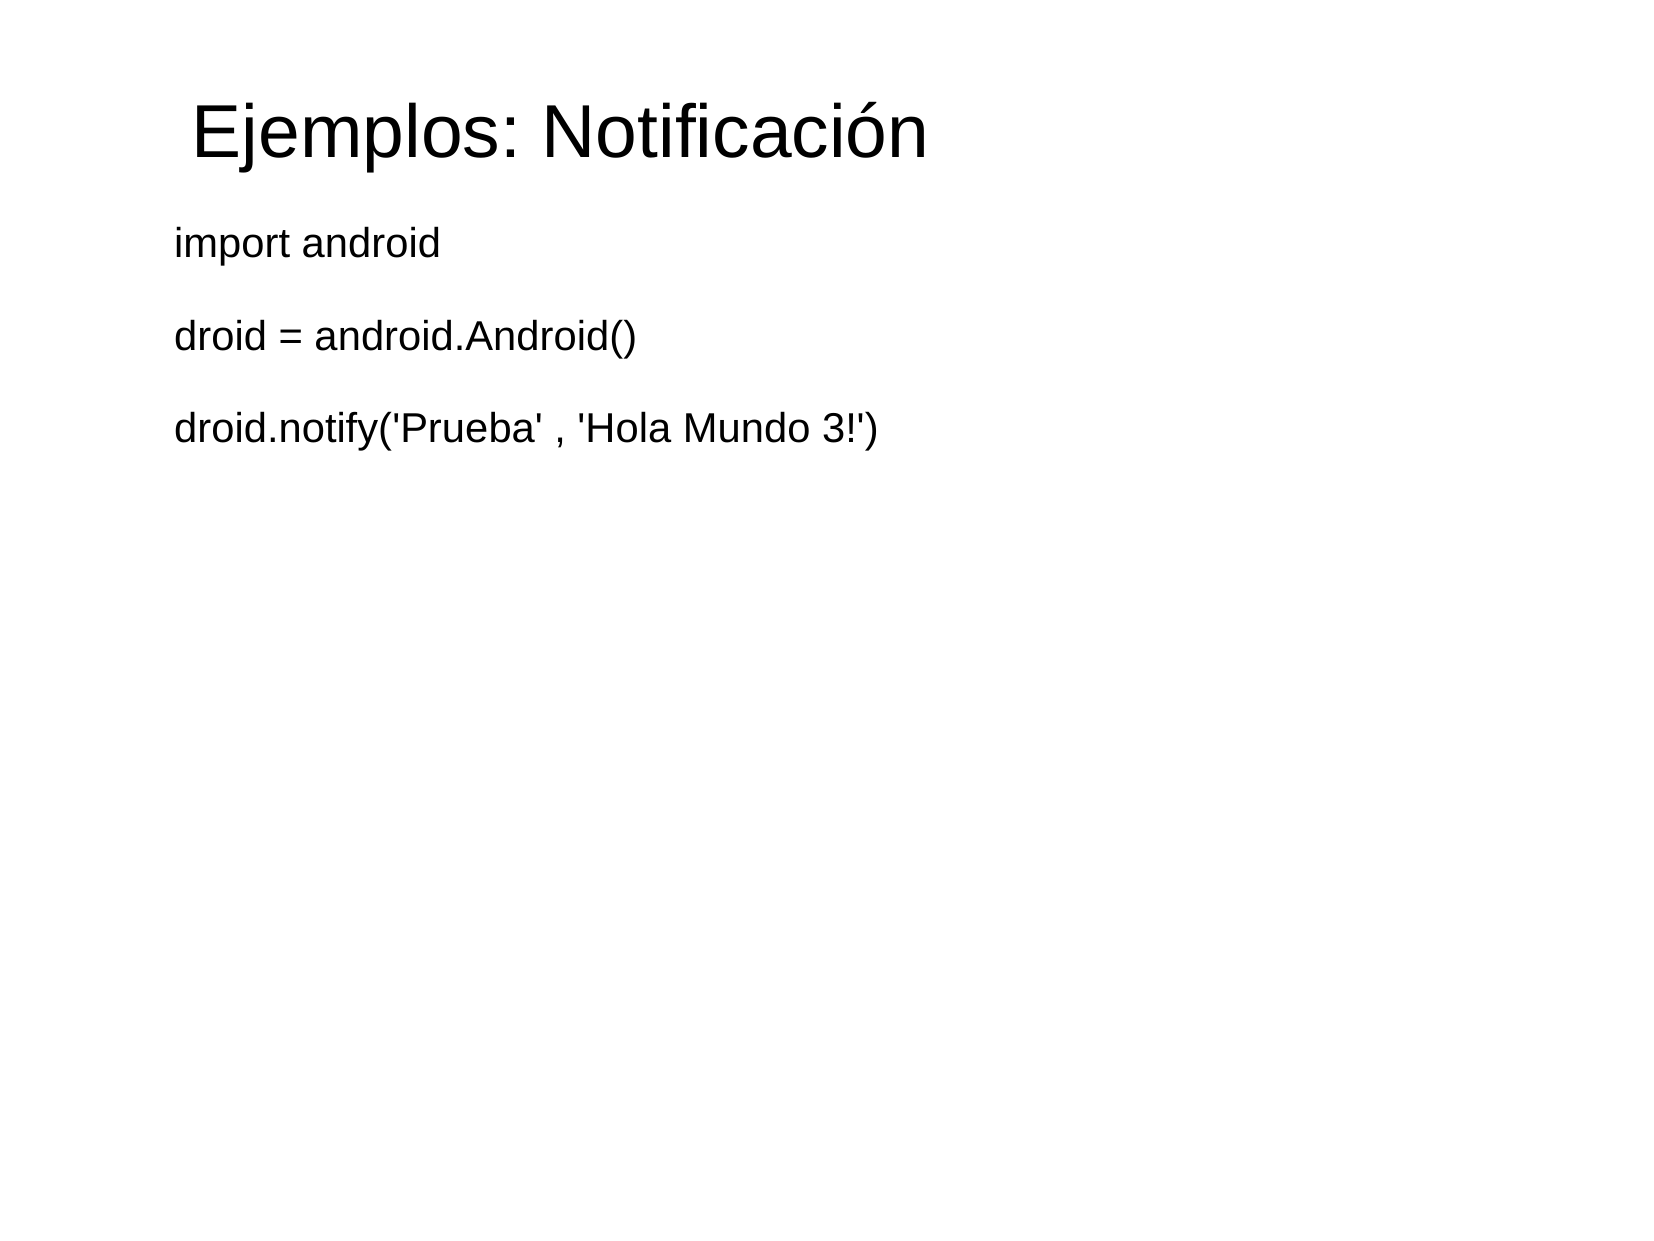

Ejemplos: Notificación
import android
droid = android.Android()
droid.notify('Prueba' , 'Hola Mundo 3!')